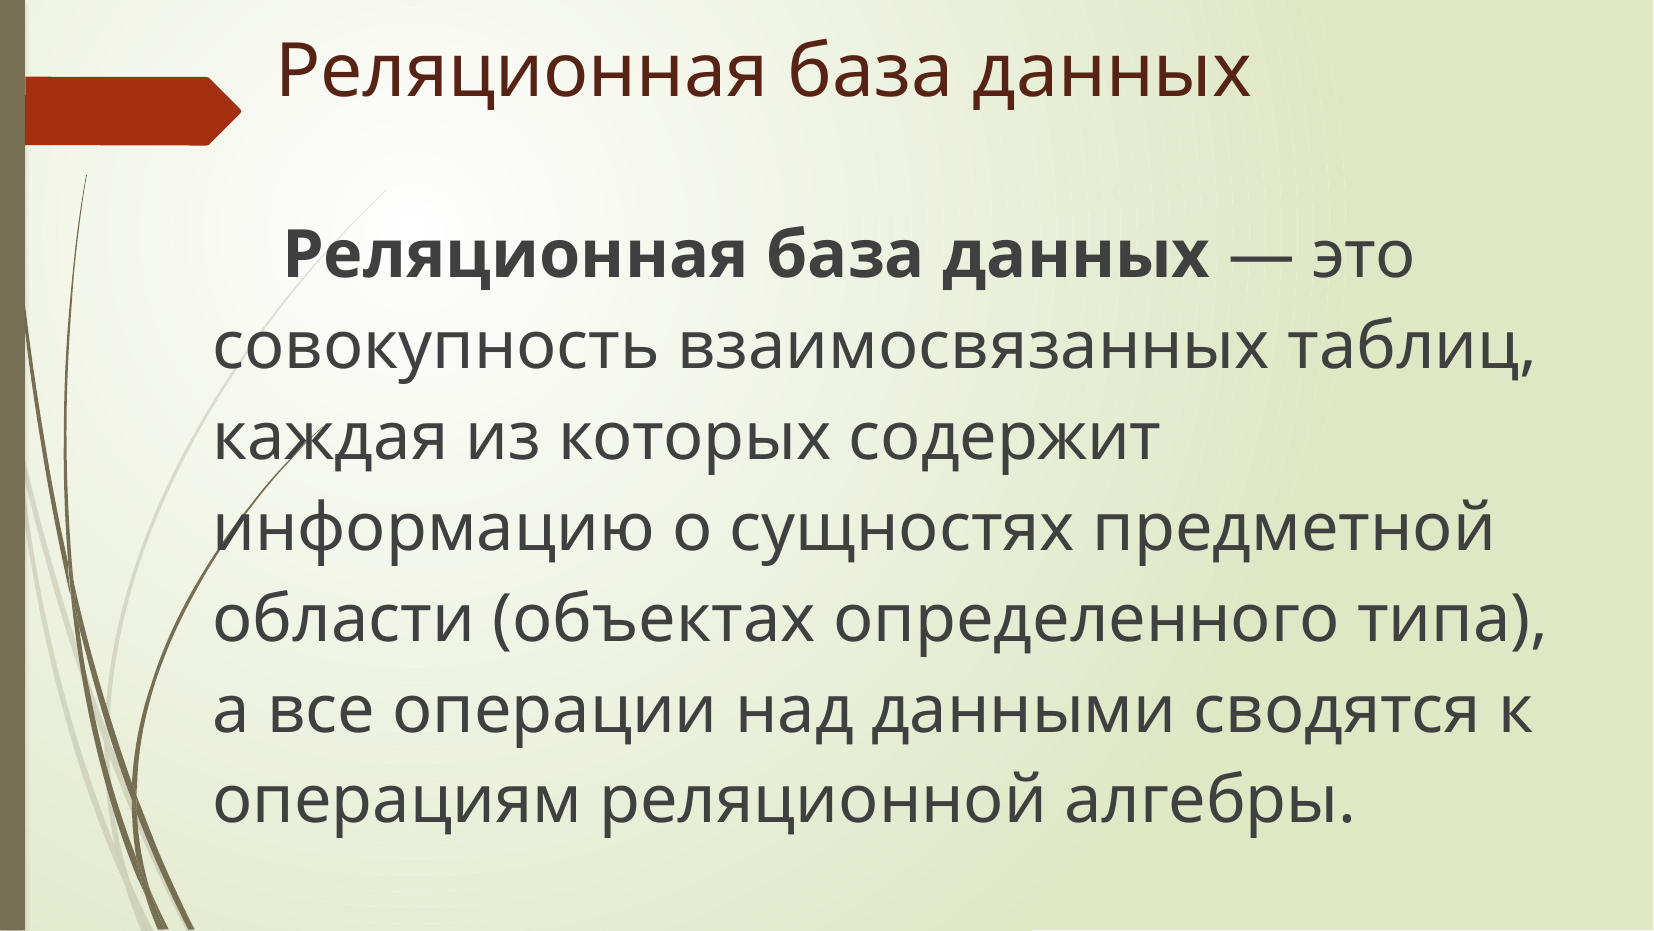

# Реляционная база данных
 Реляционная база данных — это совокупность взаимосвязанных таблиц, каждая из которых содержит информацию о сущностях предметной области (объектах определенного типа), а все операции над данными сводятся к операциям реляционной алгебры.